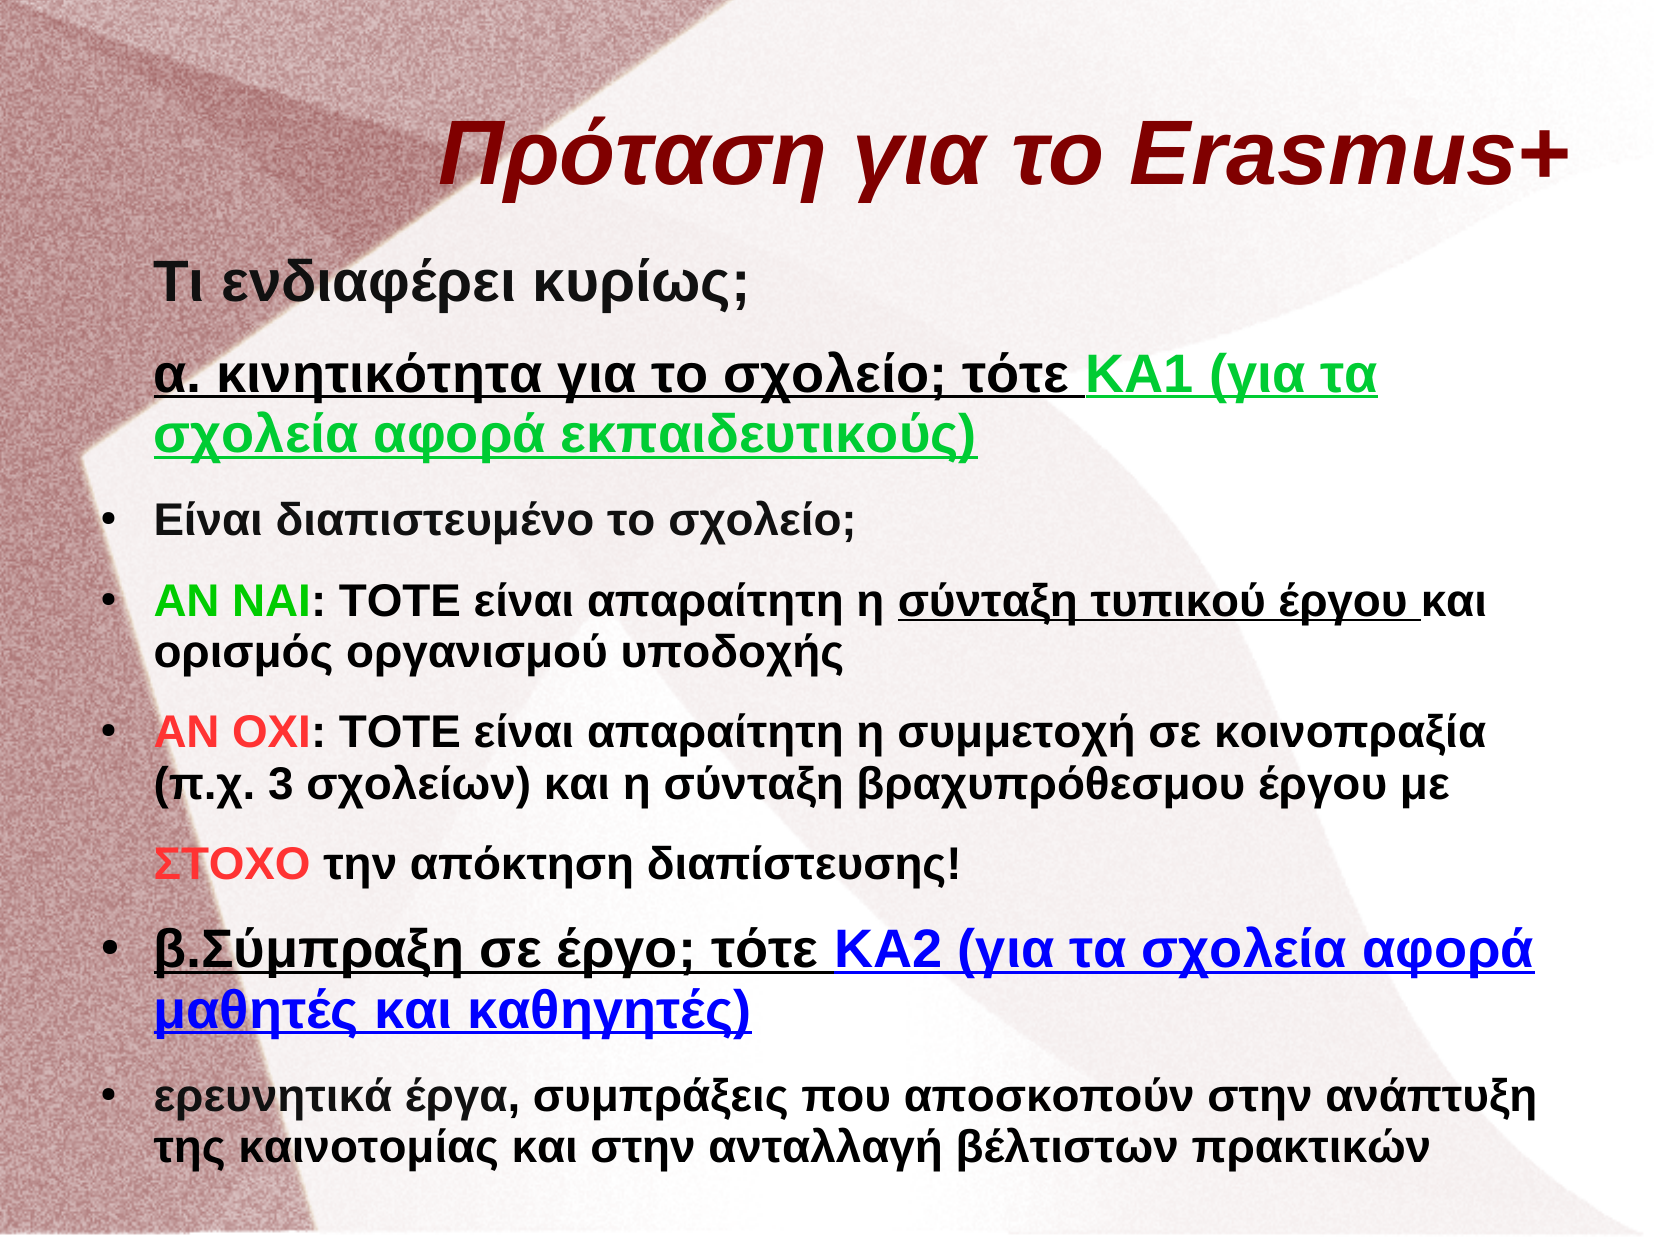

Πρόταση για το Erasmus+
# Τι ενδιαφέρει κυρίως;
α. κινητικότητα για το σχολείο; τότε ΚΑ1 (για τα σχολεία αφορά εκπαιδευτικούς)
Είναι διαπιστευμένο το σχολείο;
ΑΝ ΝΑΙ: ΤΟΤΕ είναι απαραίτητη η σύνταξη τυπικού έργου και ορισμός οργανισμού υποδοχής
ΑΝ ΟΧΙ: ΤΟΤΕ είναι απαραίτητη η συμμετοχή σε κοινοπραξία (π.χ. 3 σχολείων) και η σύνταξη βραχυπρόθεσμου έργου με
ΣΤΟΧΟ την απόκτηση διαπίστευσης!
β.Σύμπραξη σε έργο; τότε ΚΑ2 (για τα σχολεία αφορά μαθητές και καθηγητές)
ερευνητικά έργα, συμπράξεις που αποσκοπούν στην ανάπτυξη της καινοτομίας και στην ανταλλαγή βέλτιστων πρακτικών